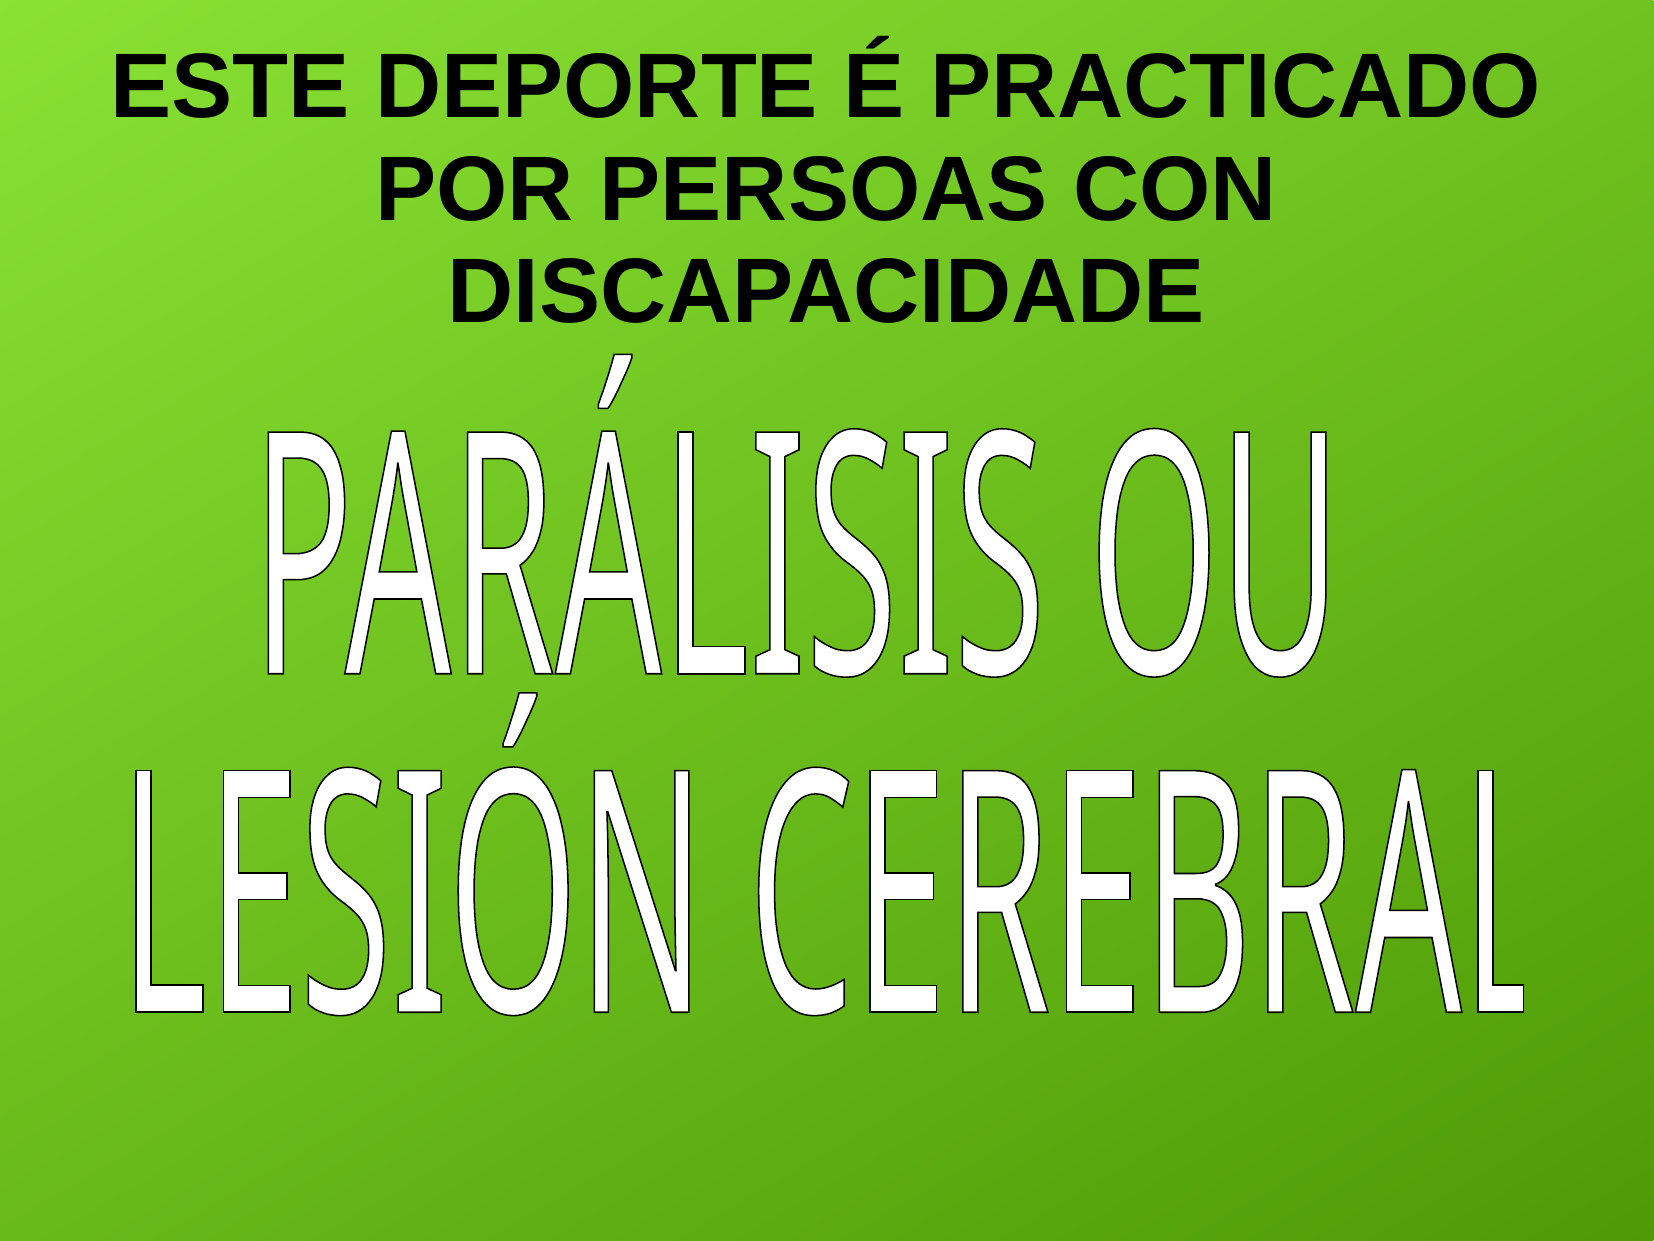

# ESTE DEPORTE É PRACTICADO POR PERSOAS CON DISCAPACIDADE
PARÁLISIS OU
 LESIÓN CEREBRAL